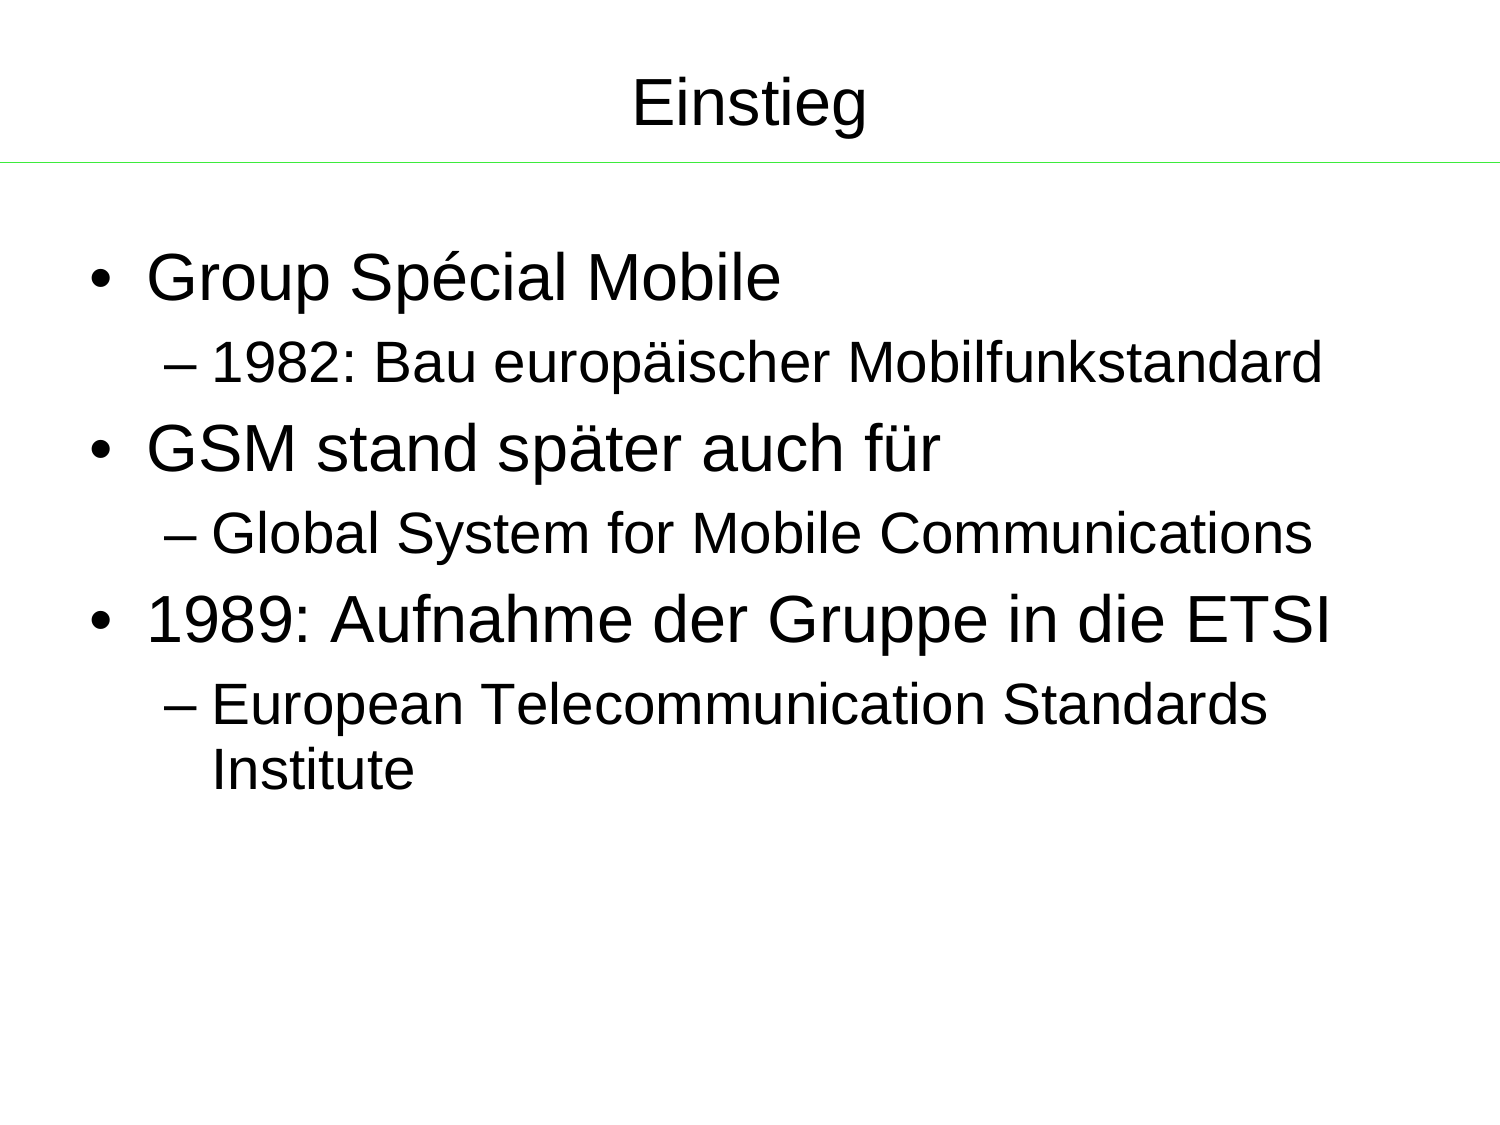

# Einstieg
Group Spécial Mobile
1982: Bau europäischer Mobilfunkstandard
GSM stand später auch für
Global System for Mobile Communications
1989: Aufnahme der Gruppe in die ETSI
European Telecommunication Standards Institute